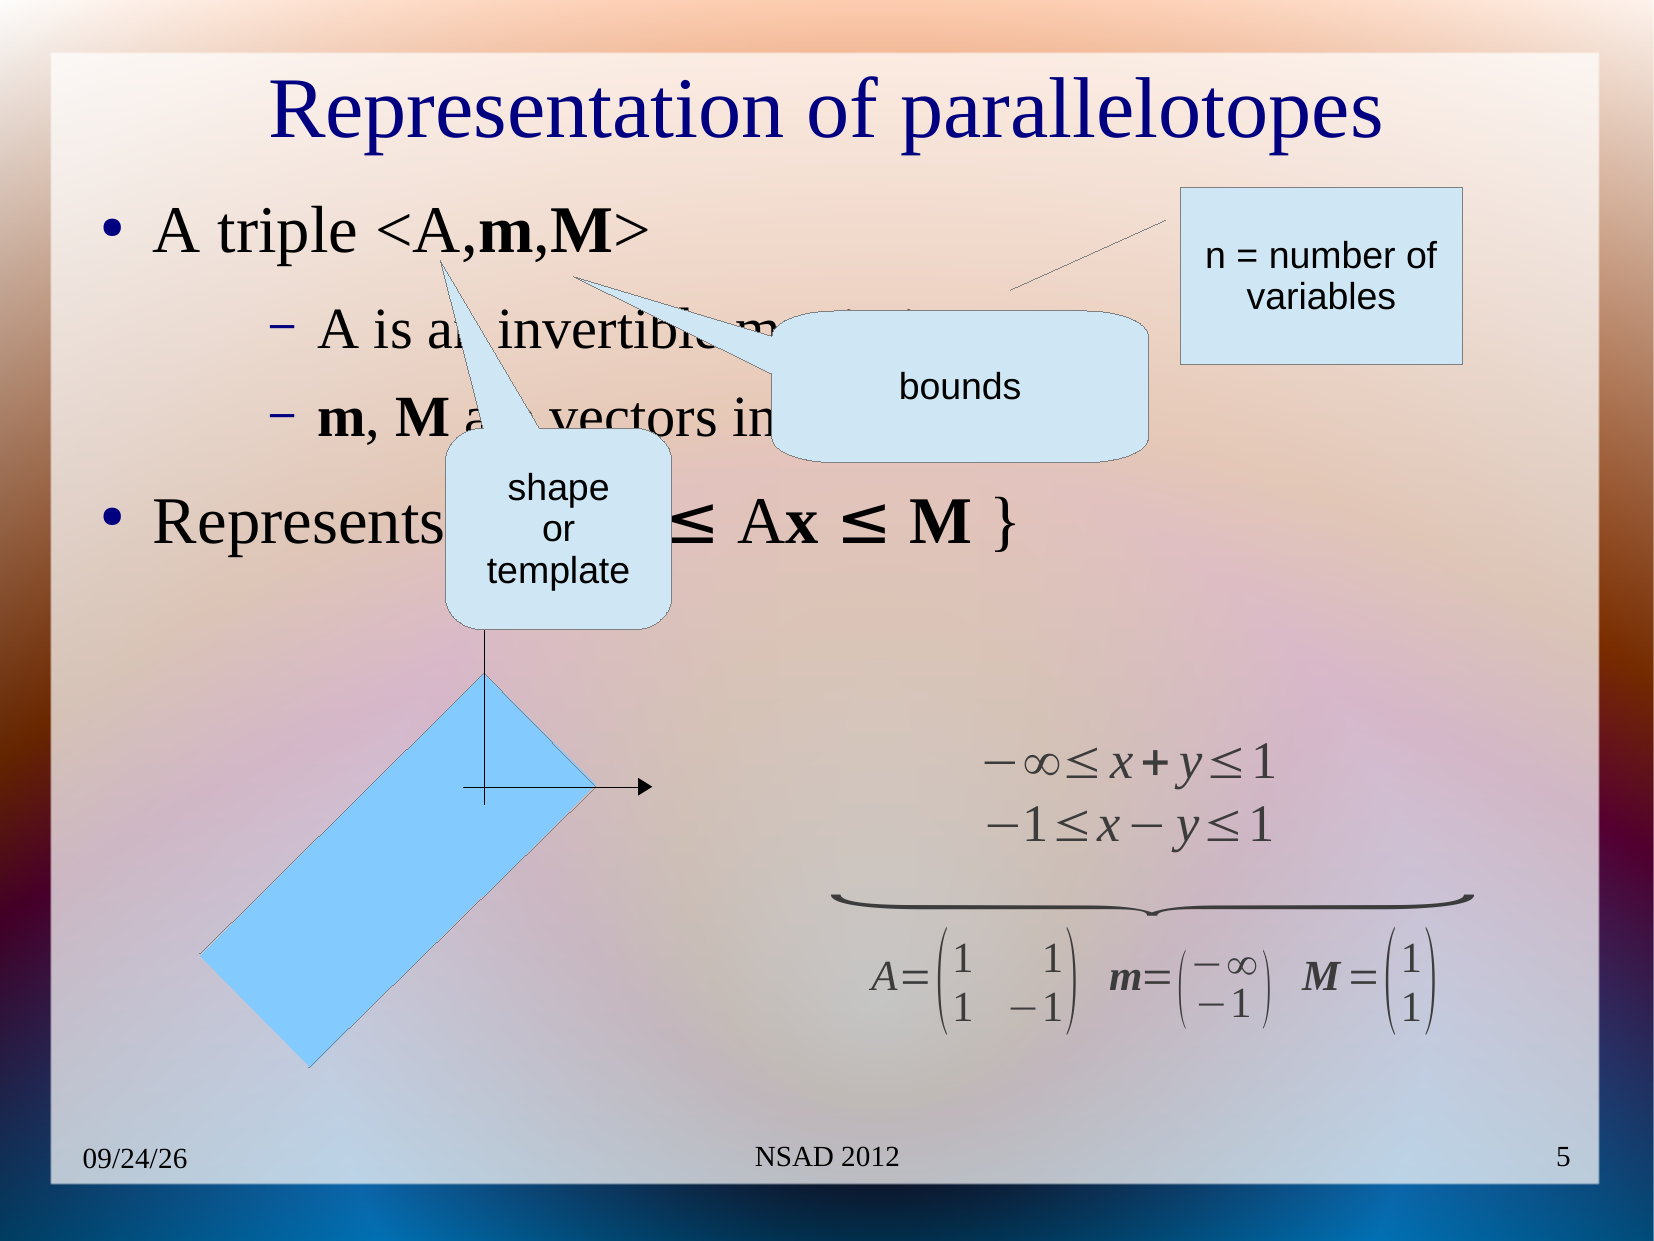

# Representation of parallelotopes
n = number of
variables
A triple <A,m,M>
A is an invertible matrix in
m, M are vectors in
Represents { x | m ≤ Ax ≤ M }
bounds
shape
or
template
NSAD 2012
5